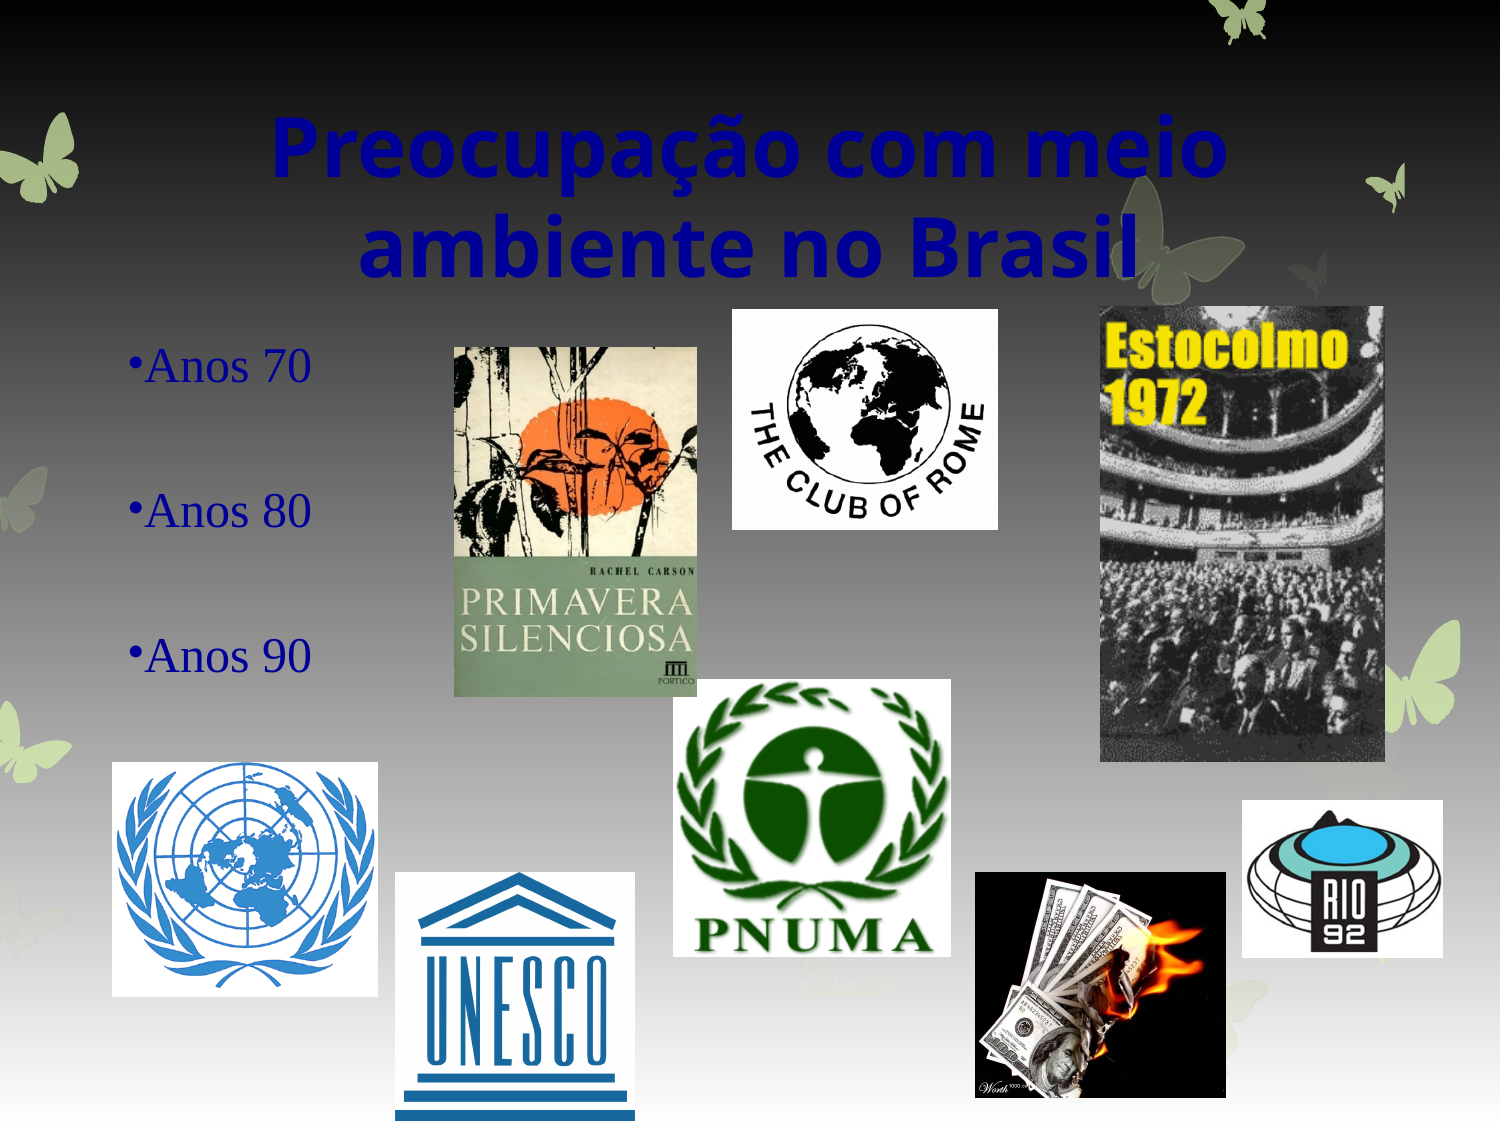

Preocupação com meio ambiente no Brasil
Anos 70
Anos 80
Anos 90